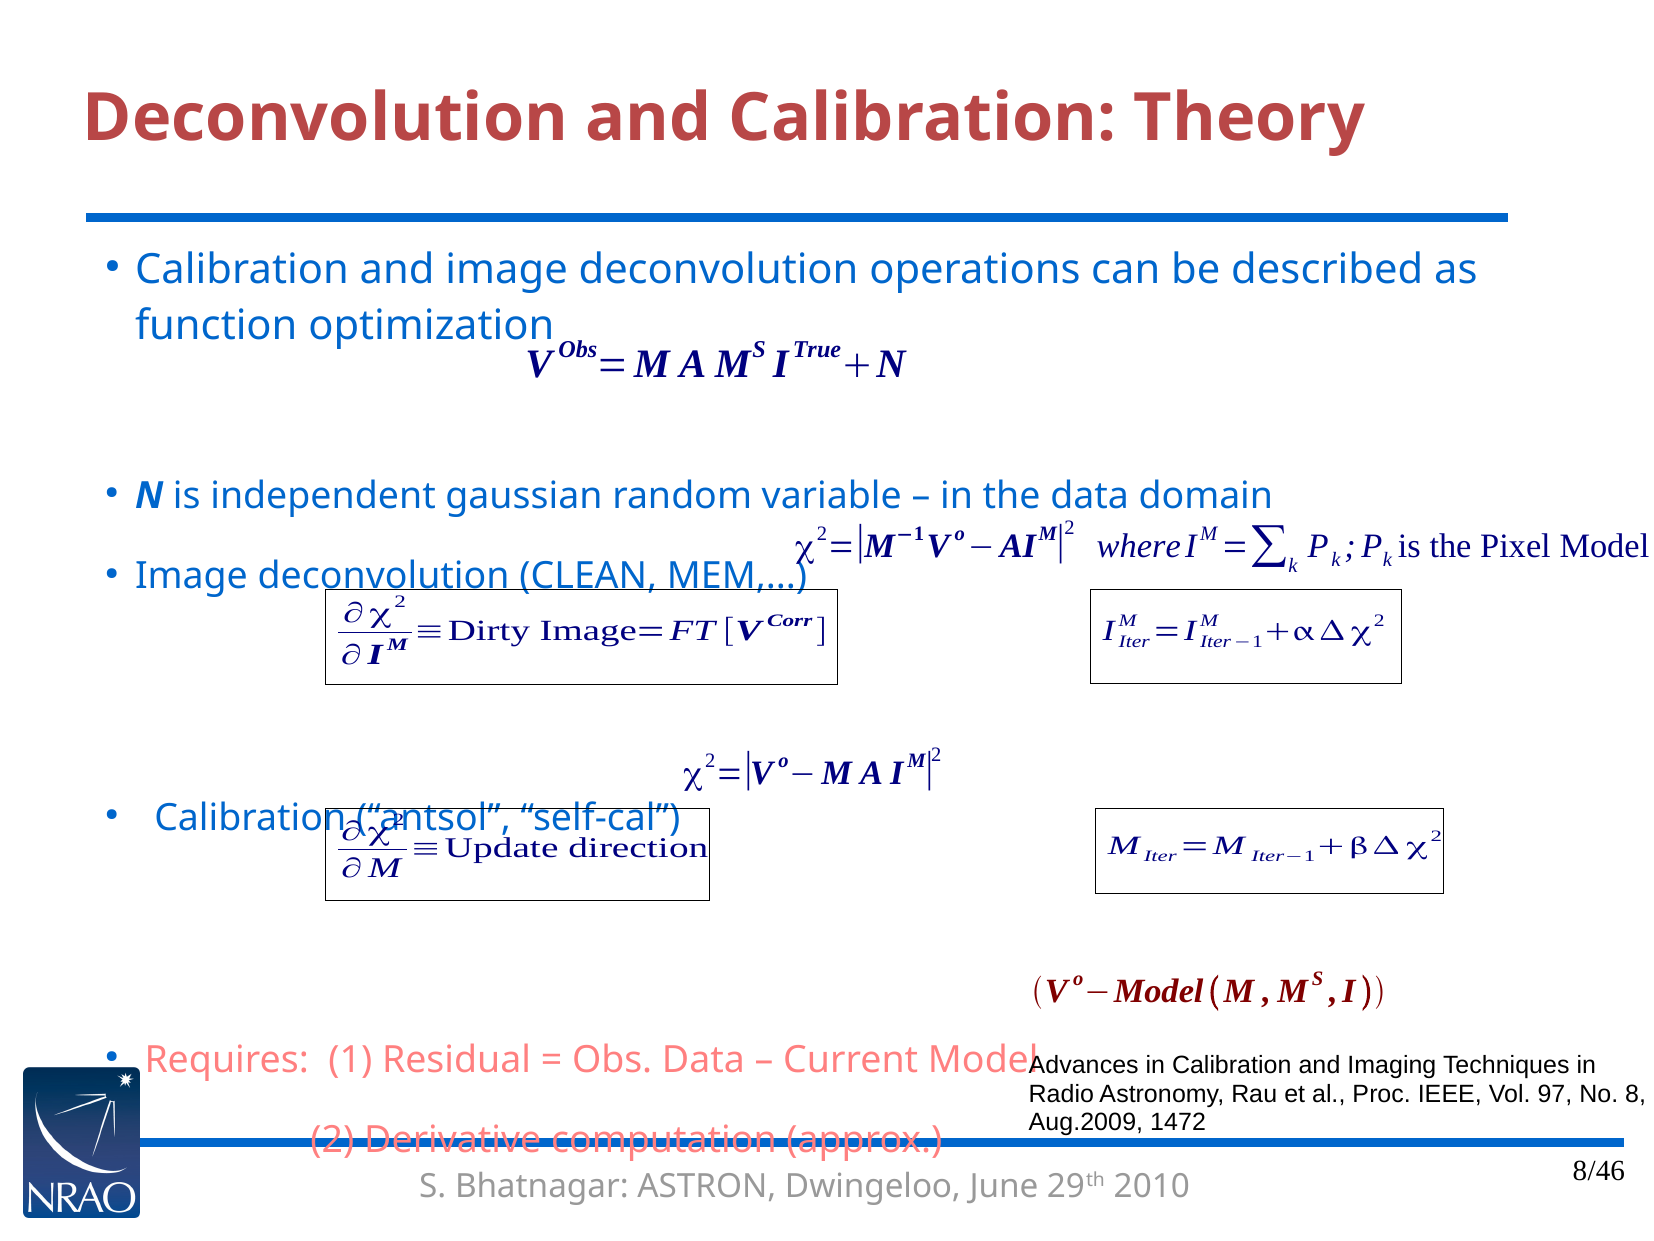

Deconvolution and Calibration: Theory
Calibration and image deconvolution operations can be described as function optimization
N is independent gaussian random variable – in the data domain
Image deconvolution (CLEAN, MEM,...)
 Calibration (“antsol”, “self-cal”)
 Requires: (1) Residual = Obs. Data – Current Model
 (2) Derivative computation (approx.)
Advances in Calibration and Imaging Techniques in Radio Astronomy, Rau et al., Proc. IEEE, Vol. 97, No. 8, Aug.2009, 1472
8
# Calibration and image deconvolution operations can be described as function optimization
Conventional data processing: When direction dependent effects can be ignored, Calibration and Imaging are treated as orthogonal operations
Typical data processing steps:
Using observations of a field with known structure, make VCalibrated
Imaging: Keep the calibration terms fixed, solve for I
Self Calibration: Using the best IM, solve for Jij to improve calibration